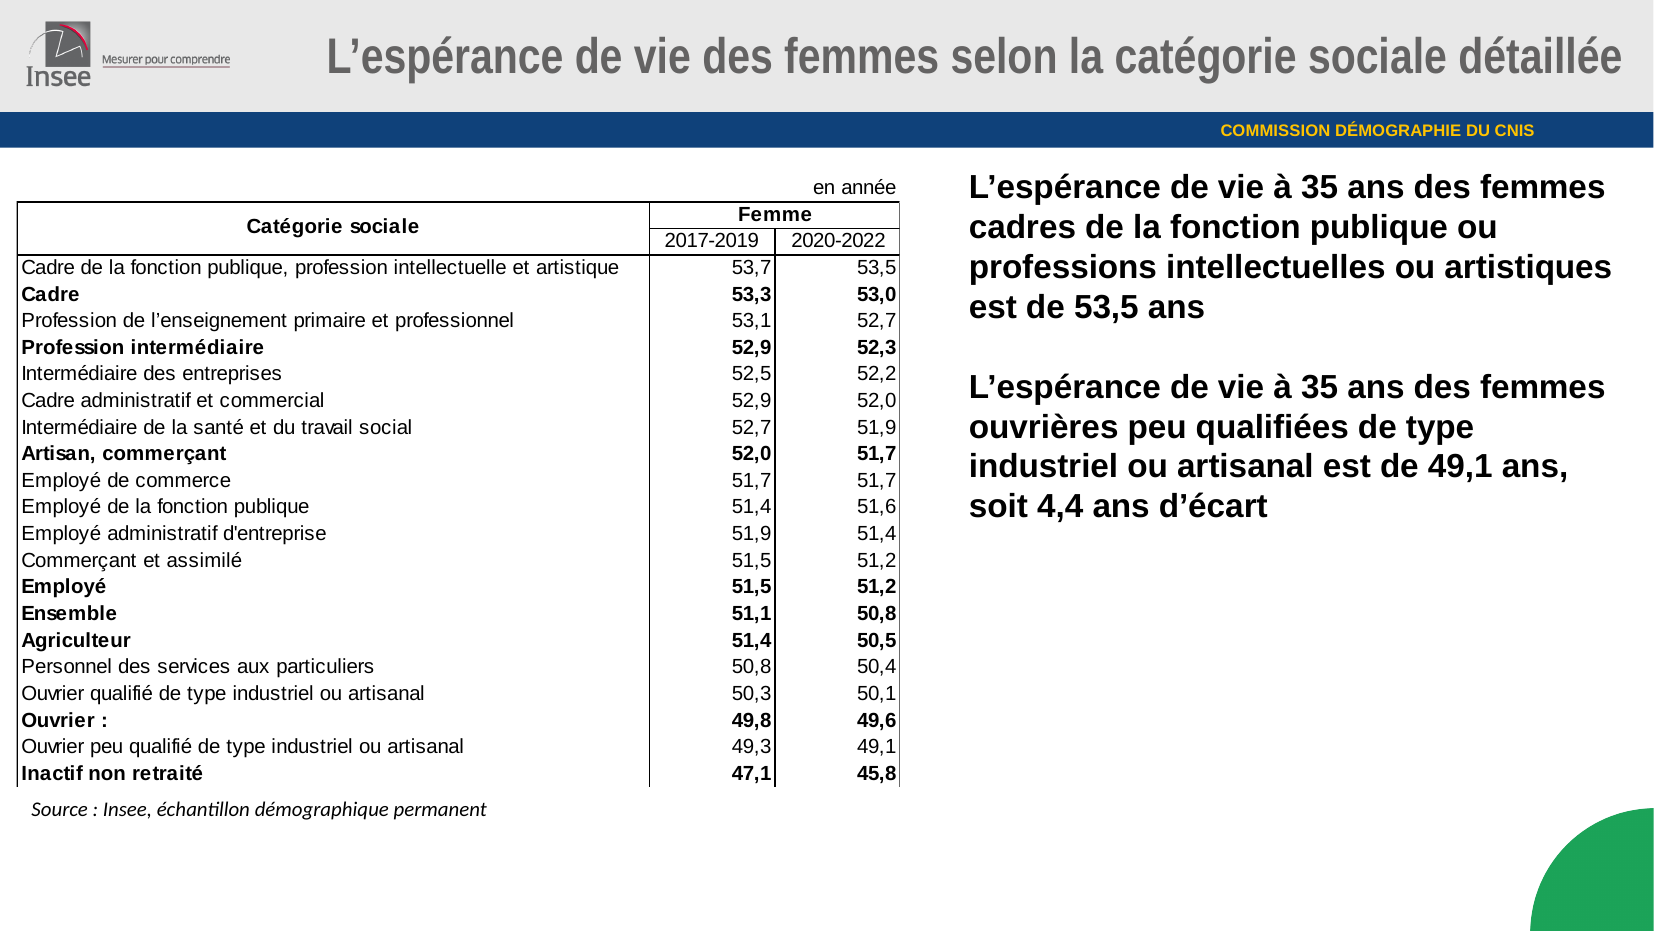

# L’espérance de vie des femmes selon la catégorie sociale détaillée
Commission démographie du Cnis
L’espérance de vie à 35 ans des femmes cadres de la fonction publique ou professions intellectuelles ou artistiques est de 53,5 ans
L’espérance de vie à 35 ans des femmes ouvrières peu qualifiées de type industriel ou artisanal est de 49,1 ans, soit 4,4 ans d’écart
Source : Insee, échantillon démographique permanent